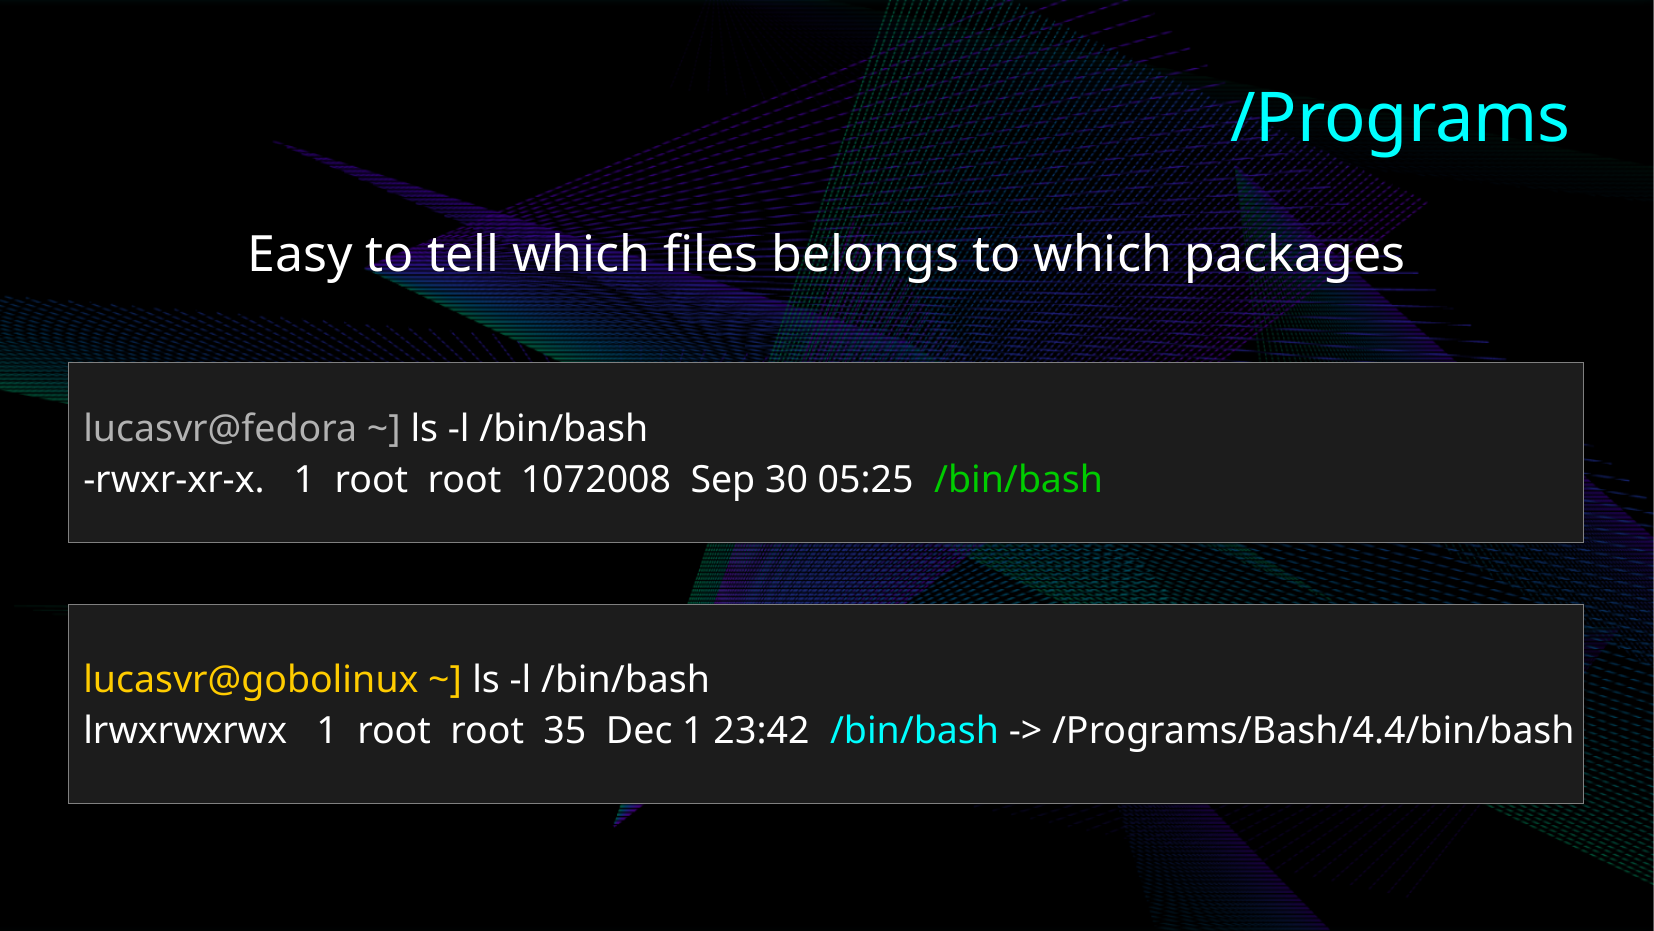

# /Programs
Easy to tell which files belongs to which packages
lucasvr@fedora ~] ls -l /bin/bash
-rwxr-xr-x. 1 root root 1072008 Sep 30 05:25 /bin/bash
lucasvr@gobolinux ~] ls -l /bin/bash
lrwxrwxrwx 1 root root 35 Dec 1 23:42 /bin/bash -> /Programs/Bash/4.4/bin/bash